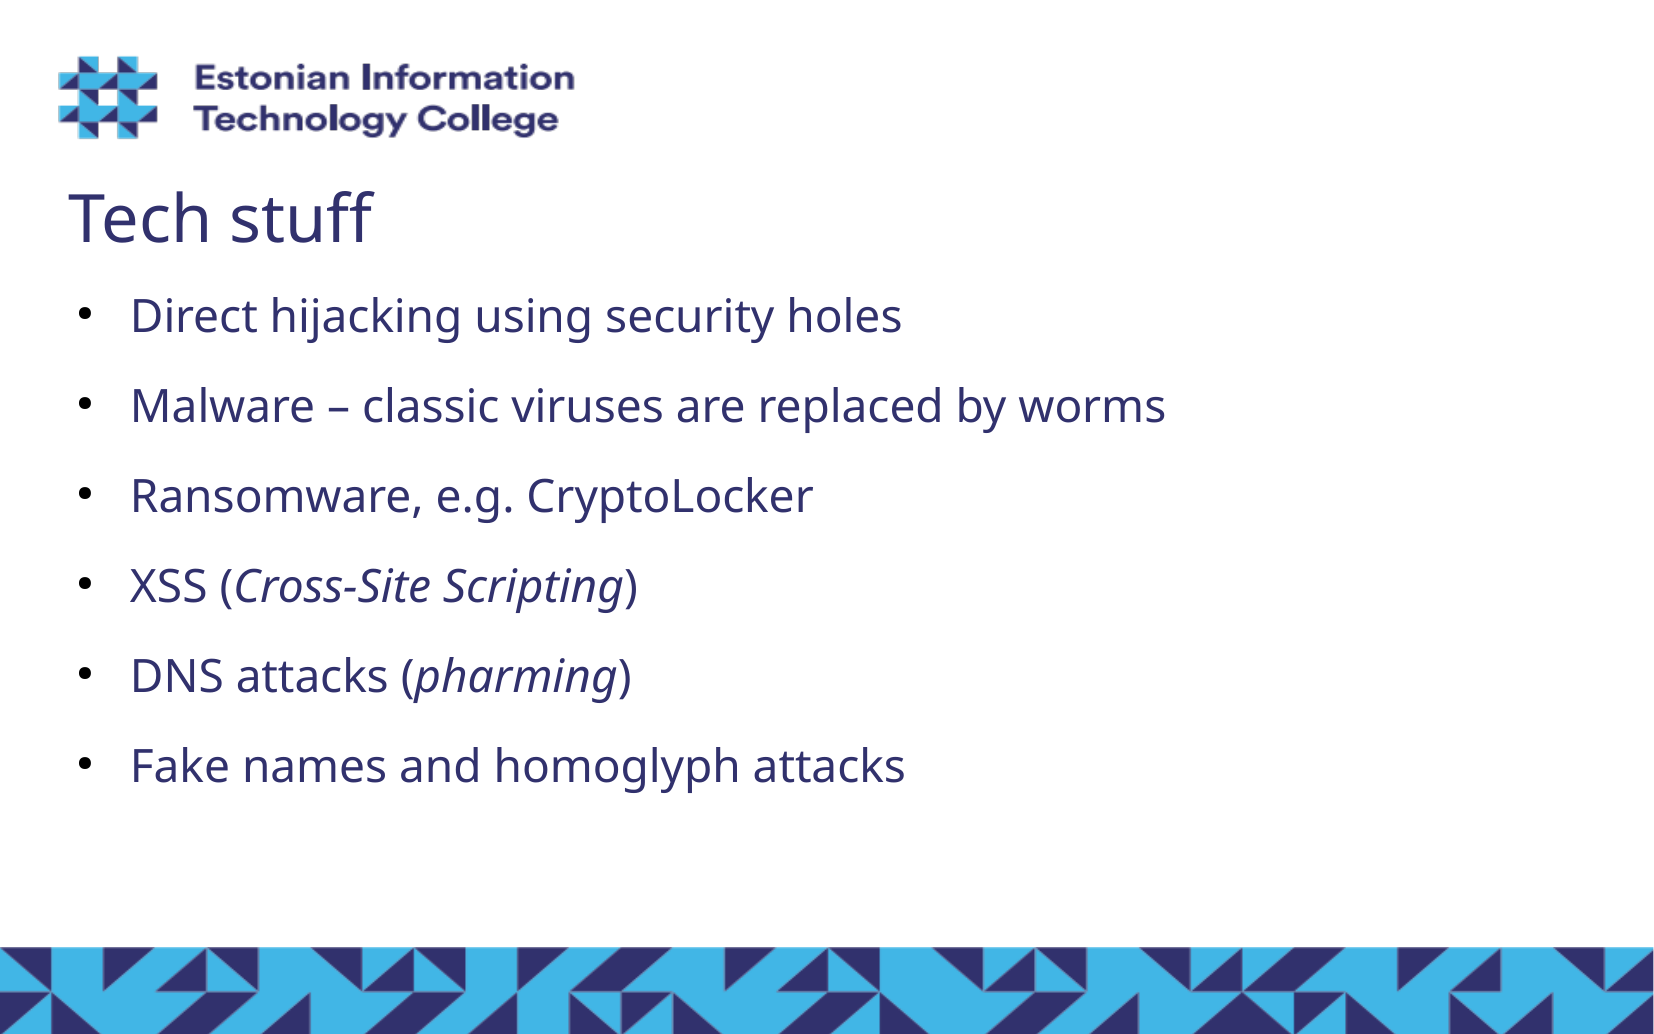

# Tech stuff
Direct hijacking using security holes
Malware – classic viruses are replaced by worms
Ransomware, e.g. CryptoLocker
XSS (Cross-Site Scripting)
DNS attacks (pharming)
Fake names and homoglyph attacks